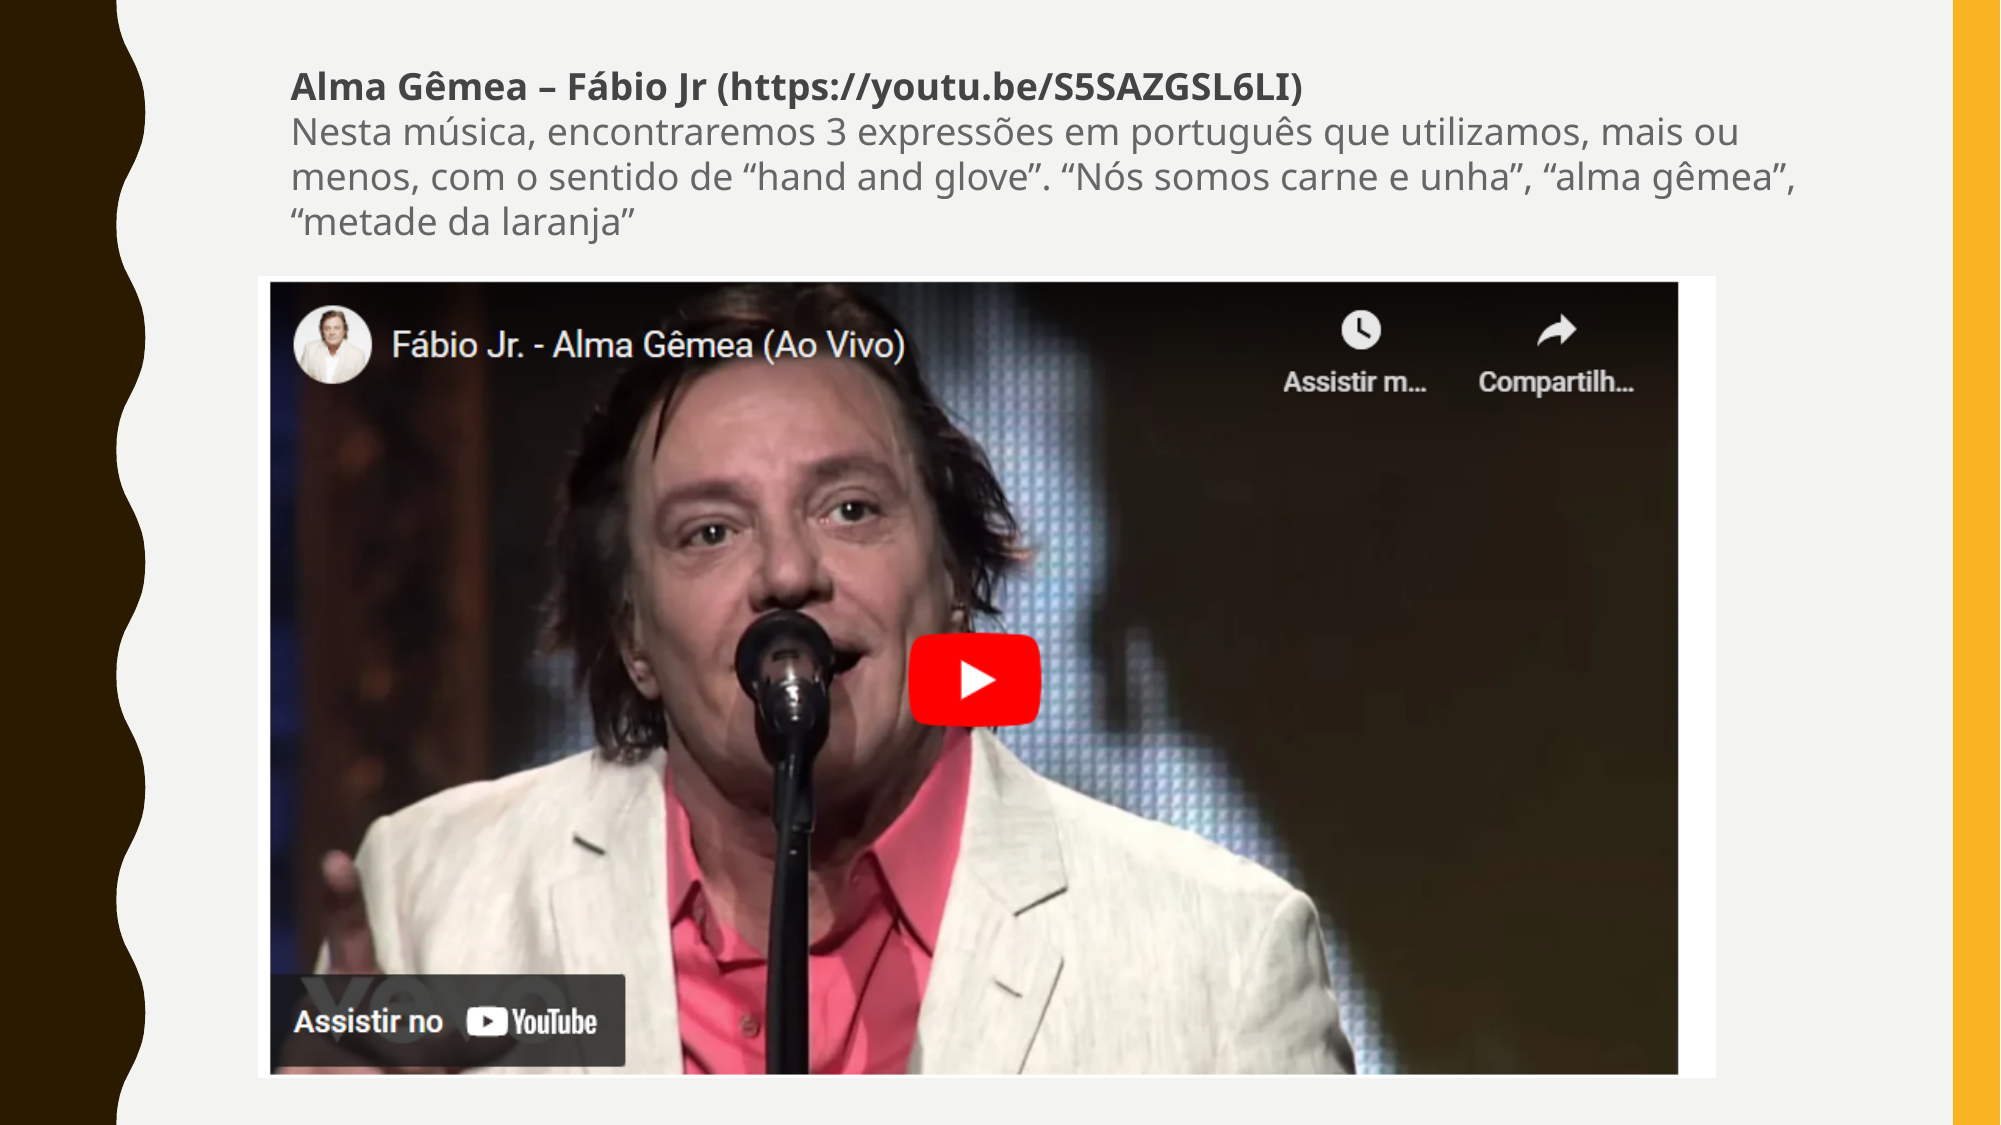

Alma Gêmea – Fábio Jr (https://youtu.be/S5SAZGSL6LI)
Nesta música, encontraremos 3 expressões em português que utilizamos, mais ou menos, com o sentido de “hand and glove”. “Nós somos carne e unha”, “alma gêmea”, “metade da laranja”